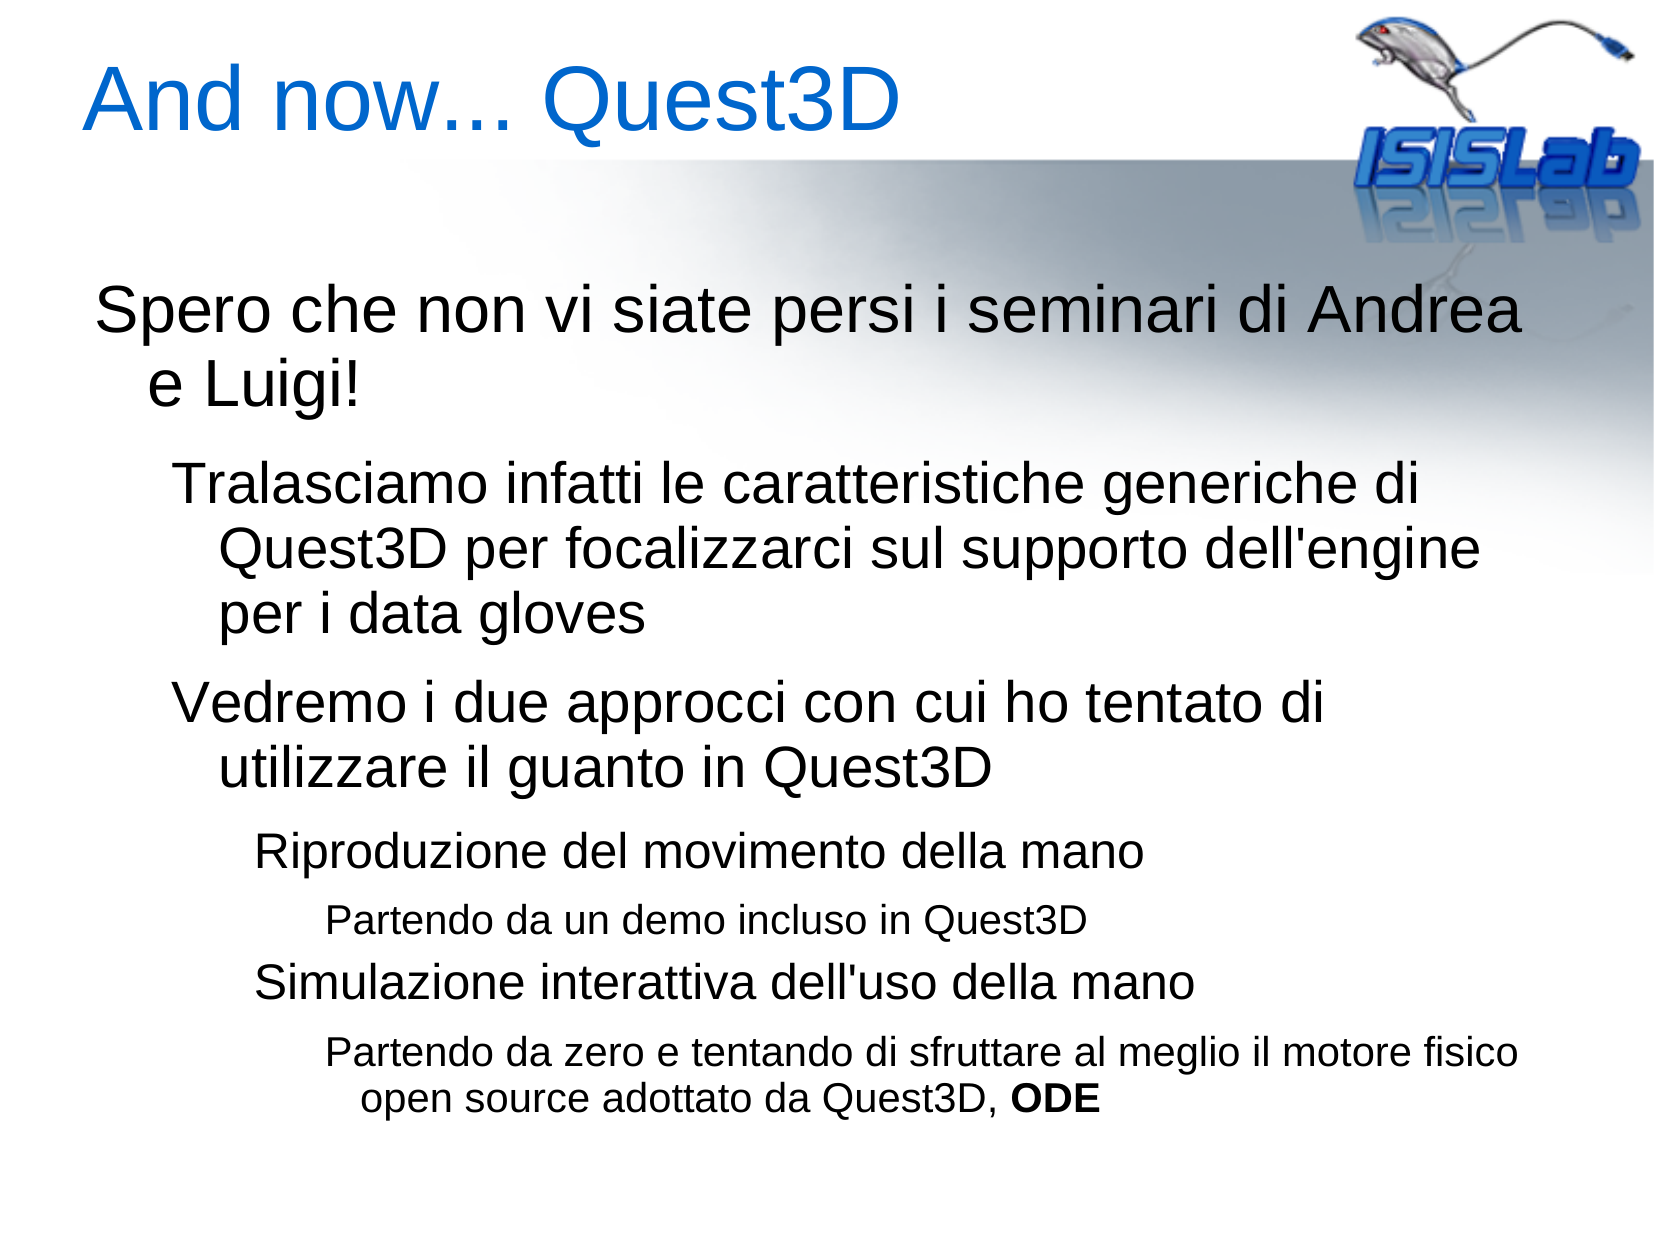

# And now... Quest3D
Spero che non vi siate persi i seminari di Andrea e Luigi!
Tralasciamo infatti le caratteristiche generiche di Quest3D per focalizzarci sul supporto dell'engine per i data gloves
Vedremo i due approcci con cui ho tentato di utilizzare il guanto in Quest3D
Riproduzione del movimento della mano
Partendo da un demo incluso in Quest3D
Simulazione interattiva dell'uso della mano
Partendo da zero e tentando di sfruttare al meglio il motore fisico open source adottato da Quest3D, ODE